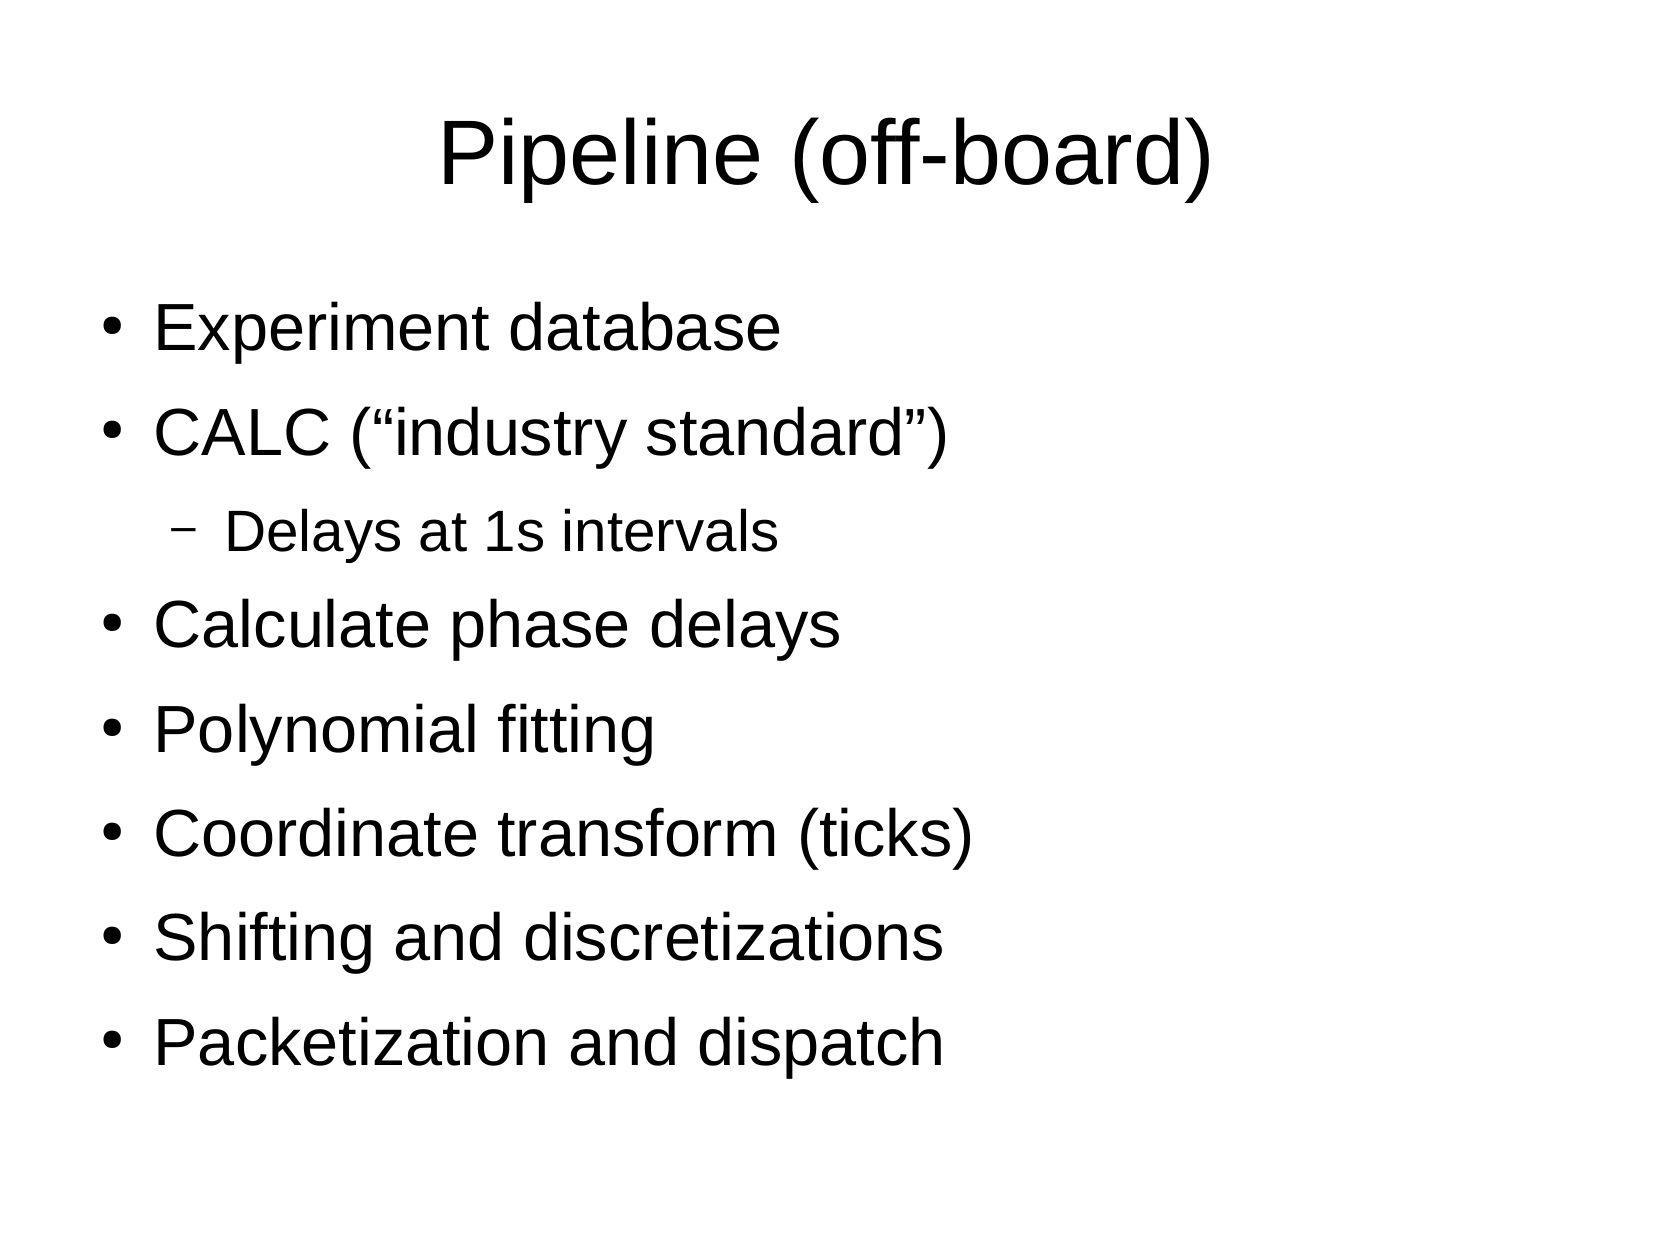

# Pipeline (off-board)
Experiment database
CALC (“industry standard”)
Delays at 1s intervals
Calculate phase delays
Polynomial fitting
Coordinate transform (ticks)
Shifting and discretizations
Packetization and dispatch